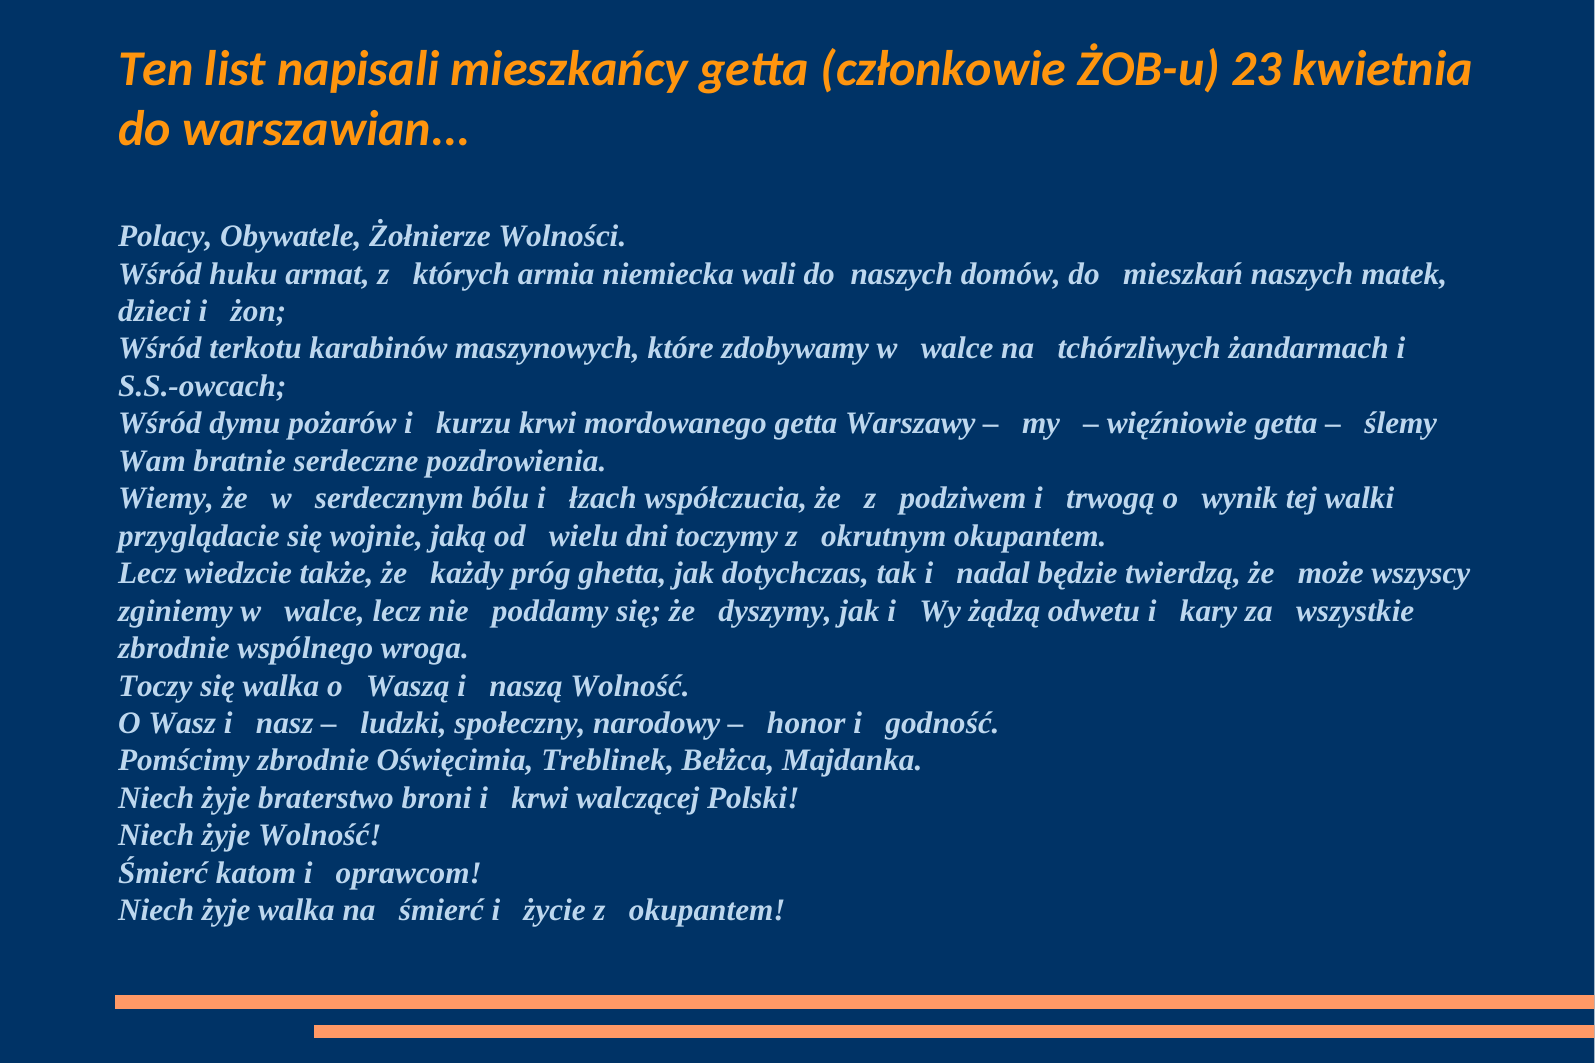

# Ten list napisali mieszkańcy getta (członkowie ŻOB-u) 23 kwietnia do warszawian... Polacy, Obywatele, Żołnierze Wolności. Wśród huku armat, z  których armia niemiecka wali do  naszych domów, do  mieszkań naszych matek, dzieci i  żon; Wśród terkotu karabinów maszynowych, które zdobywamy w  walce na  tchórzliwych żandarmach i  S.S.-owcach; Wśród dymu pożarów i  kurzu krwi mordowanego getta Warszawy –  my  – więźniowie getta –  ślemy Wam bratnie serdeczne pozdrowienia. Wiemy, że  w  serdecznym bólu i  łzach współczucia, że  z  podziwem i  trwogą o  wynik tej walki przyglądacie się wojnie, jaką od  wielu dni toczymy z  okrutnym okupantem. Lecz wiedzcie także, że  każdy próg ghetta, jak dotychczas, tak i  nadal będzie twierdzą, że  może wszyscy zginiemy w  walce, lecz nie  poddamy się; że  dyszymy, jak i  Wy żądzą odwetu i  kary za  wszystkie zbrodnie wspólnego wroga. Toczy się walka o  Waszą i  naszą Wolność. O Wasz i  nasz –  ludzki, społeczny, narodowy –  honor i  godność. Pomścimy zbrodnie Oświęcimia, Treblinek, Bełżca, Majdanka. Niech żyje braterstwo broni i  krwi walczącej Polski! Niech żyje Wolność! Śmierć katom i  oprawcom! Niech żyje walka na  śmierć i  życie z  okupantem!